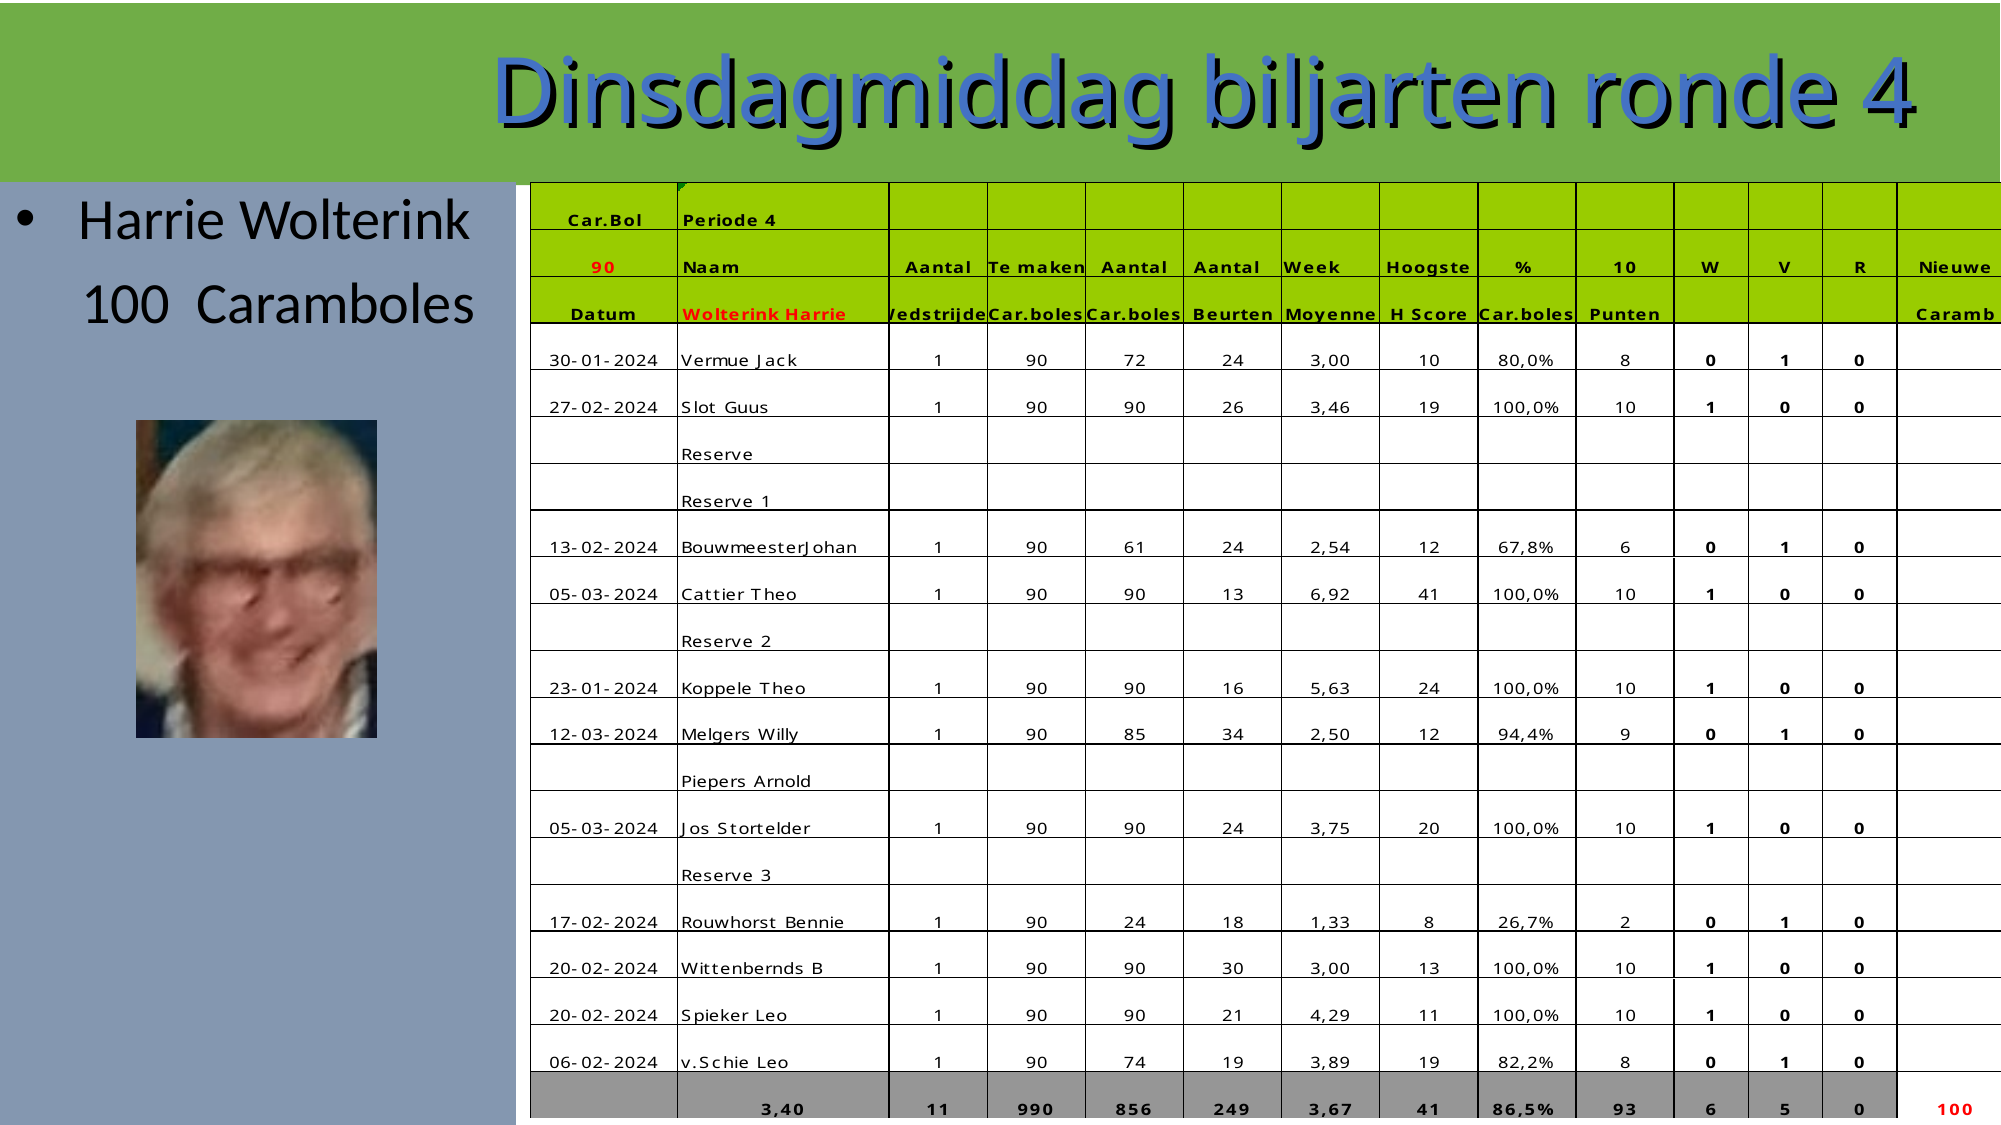

# Dinsdagmiddag biljarten ronde 4
 Harrie Wolterink
 100 Caramboles